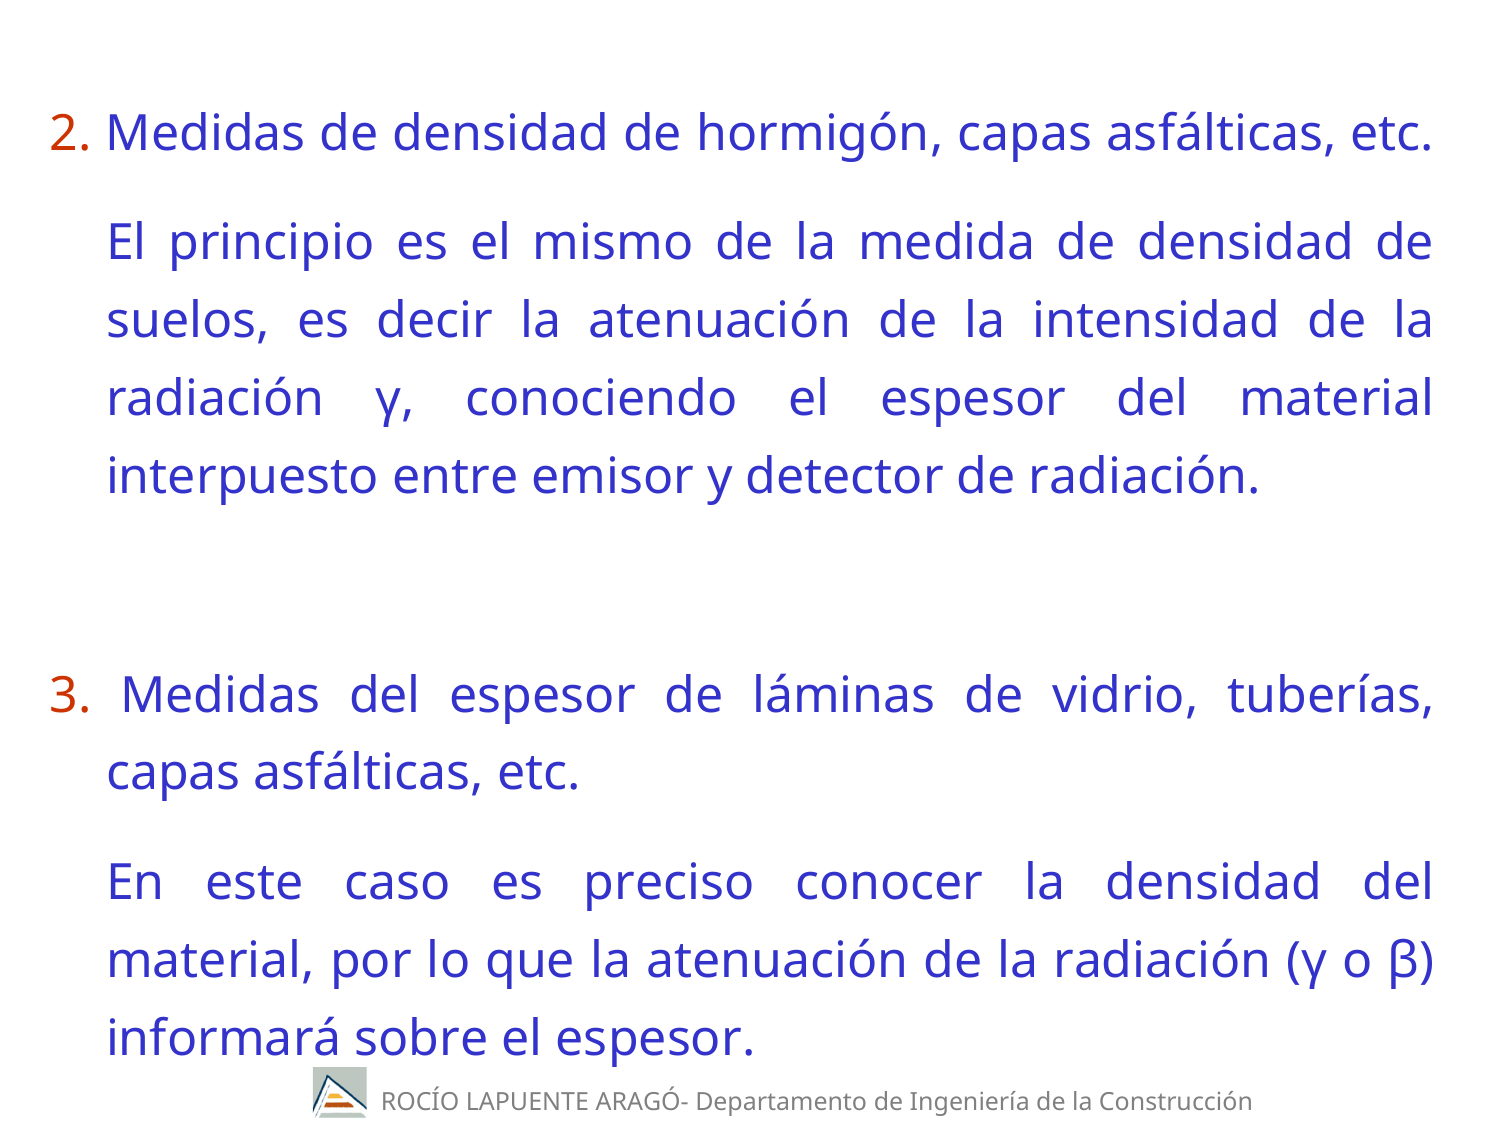

2. Medidas de densidad de hormigón, capas asfálticas, etc.
	El principio es el mismo de la medida de densidad de suelos, es decir la atenuación de la intensidad de la radiación γ, conociendo el espesor del material interpuesto entre emisor y detector de radiación.
3. Medidas del espesor de láminas de vidrio, tuberías, capas asfálticas, etc.
	En este caso es preciso conocer la densidad del material, por lo que la atenuación de la radiación (γ o β) informará sobre el espesor.